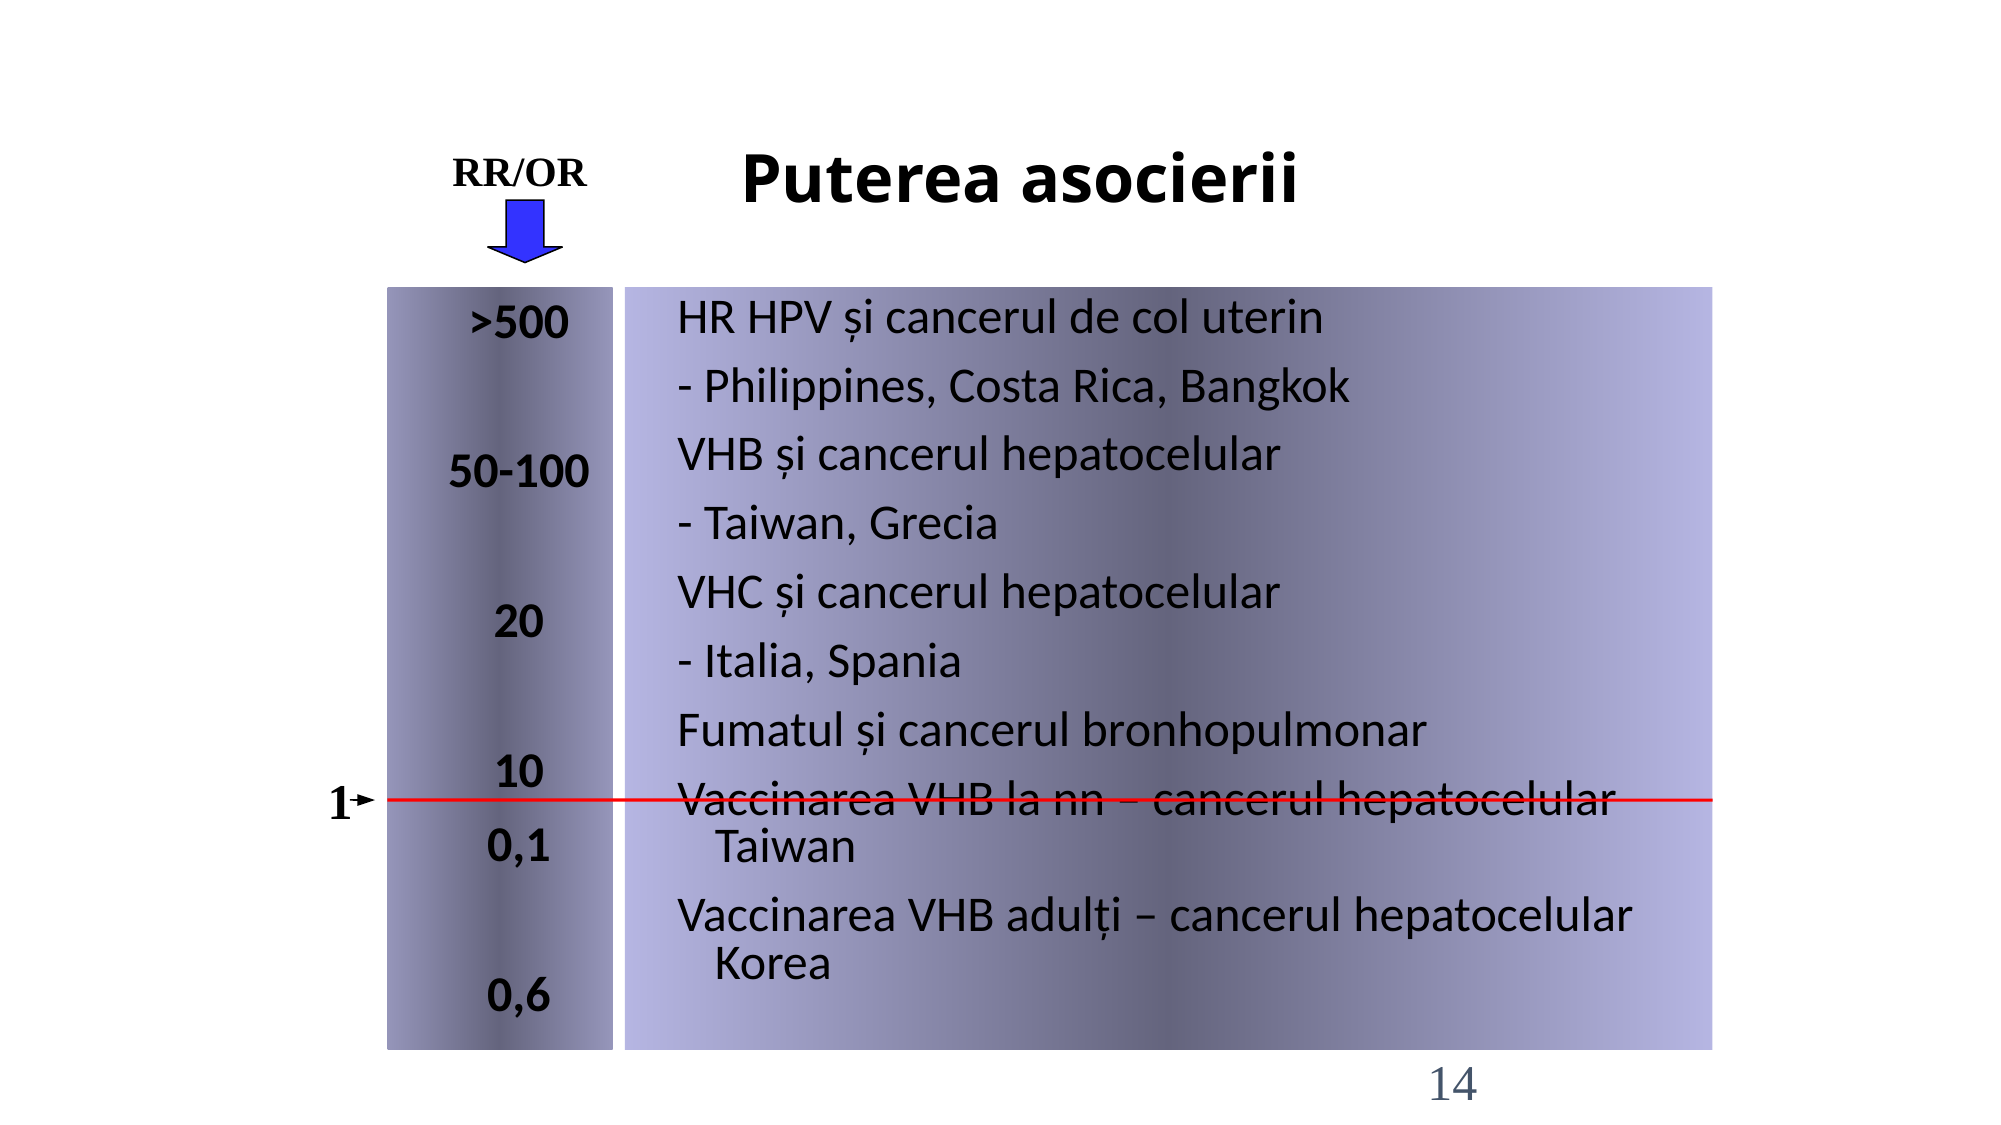

RR/OR
# Puterea asocierii
>500
50-100
20
10
0,1
0,6
HR HPV şi cancerul de col uterin
- Philippines, Costa Rica, Bangkok
VHB şi cancerul hepatocelular
- Taiwan, Grecia
VHC şi cancerul hepatocelular
- Italia, Spania
Fumatul şi cancerul bronhopulmonar
Vaccinarea VHB la nn – cancerul hepatocelular Taiwan
Vaccinarea VHB adulţi – cancerul hepatocelular Korea
1